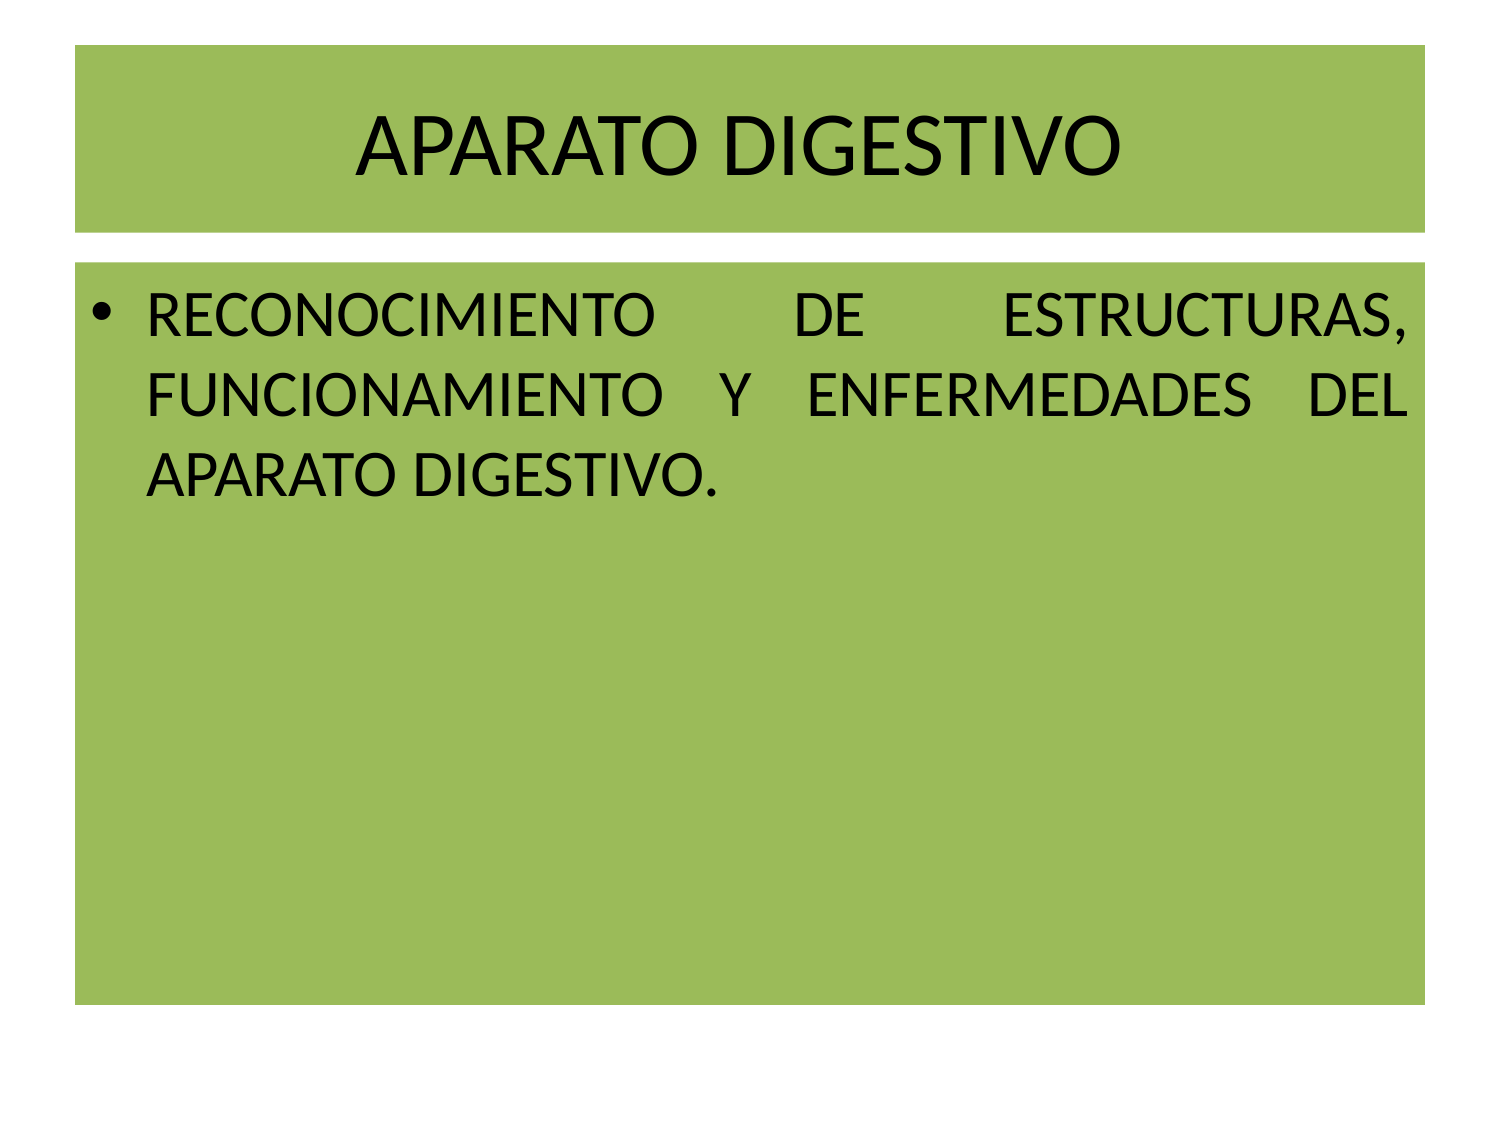

# APARATO DIGESTIVO
RECONOCIMIENTO DE ESTRUCTURAS, FUNCIONAMIENTO Y ENFERMEDADES DEL APARATO DIGESTIVO.